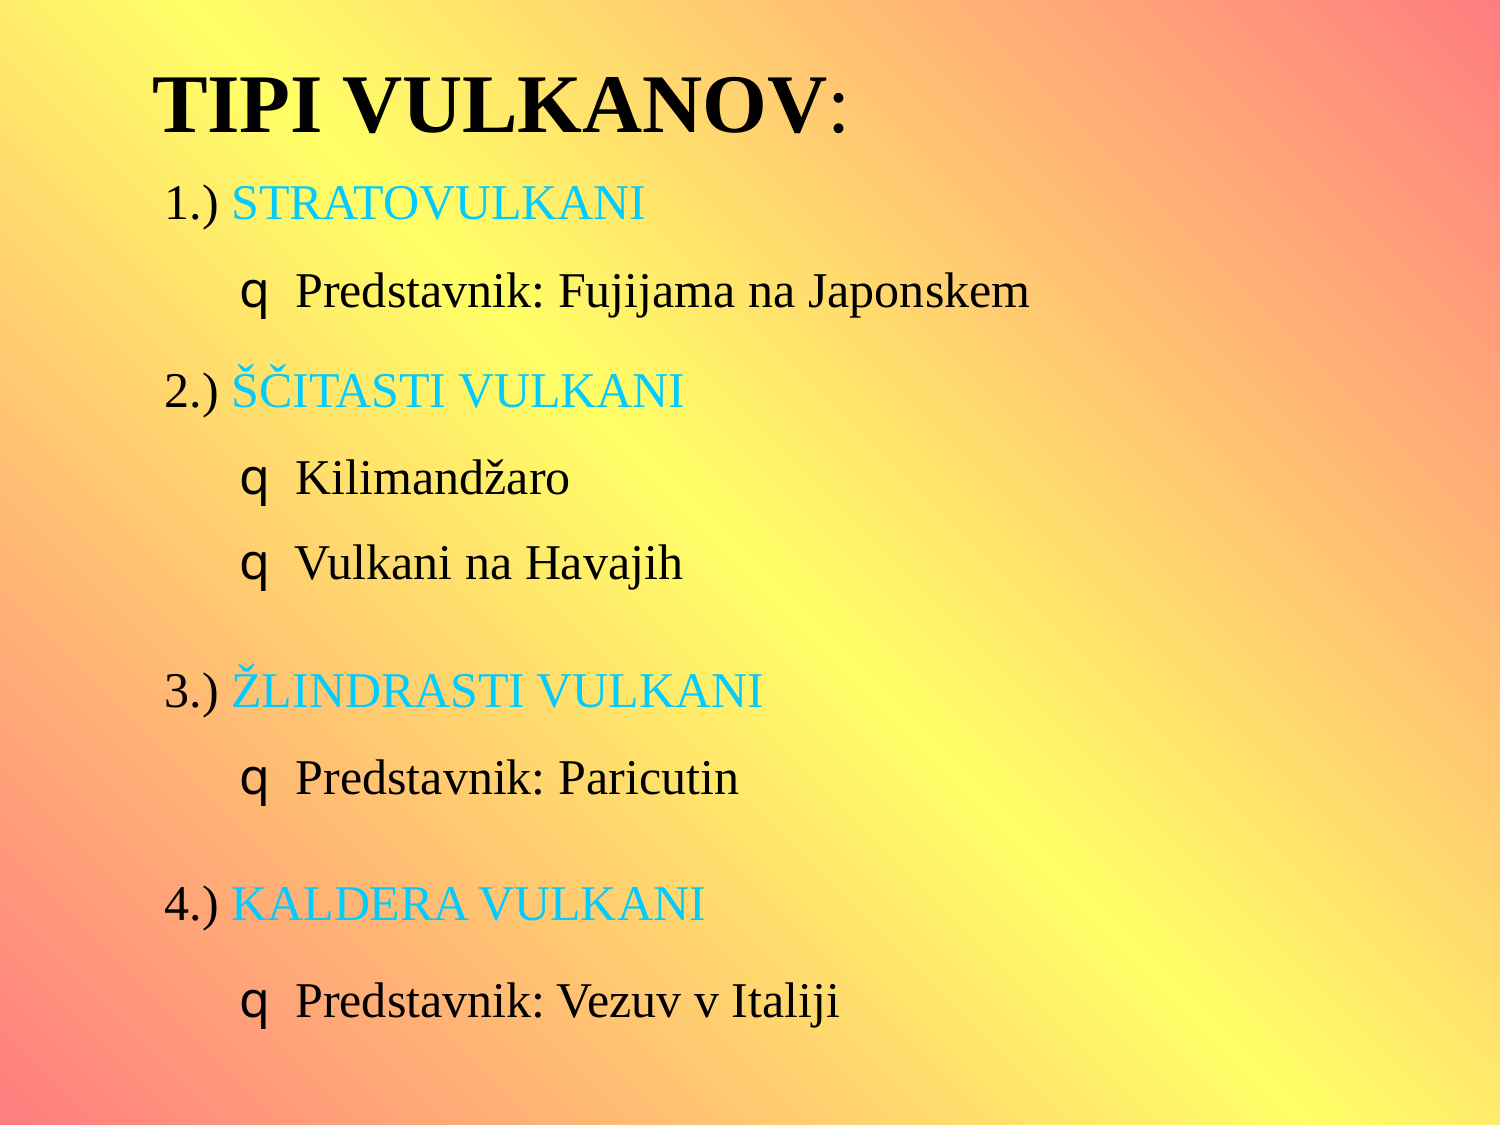

TIPI VULKANOV:
1.) STRATOVULKANI
q Predstavnik: Fujijama na Japonskem
 2.) ŠČITASTI VULKANI
q Kilimandžaro
q Vulkani na Havajih
 3.) ŽLINDRASTI VULKANI
q Predstavnik: Paricutin
4.) KALDERA VULKANI
q Predstavnik: Vezuv v Italiji